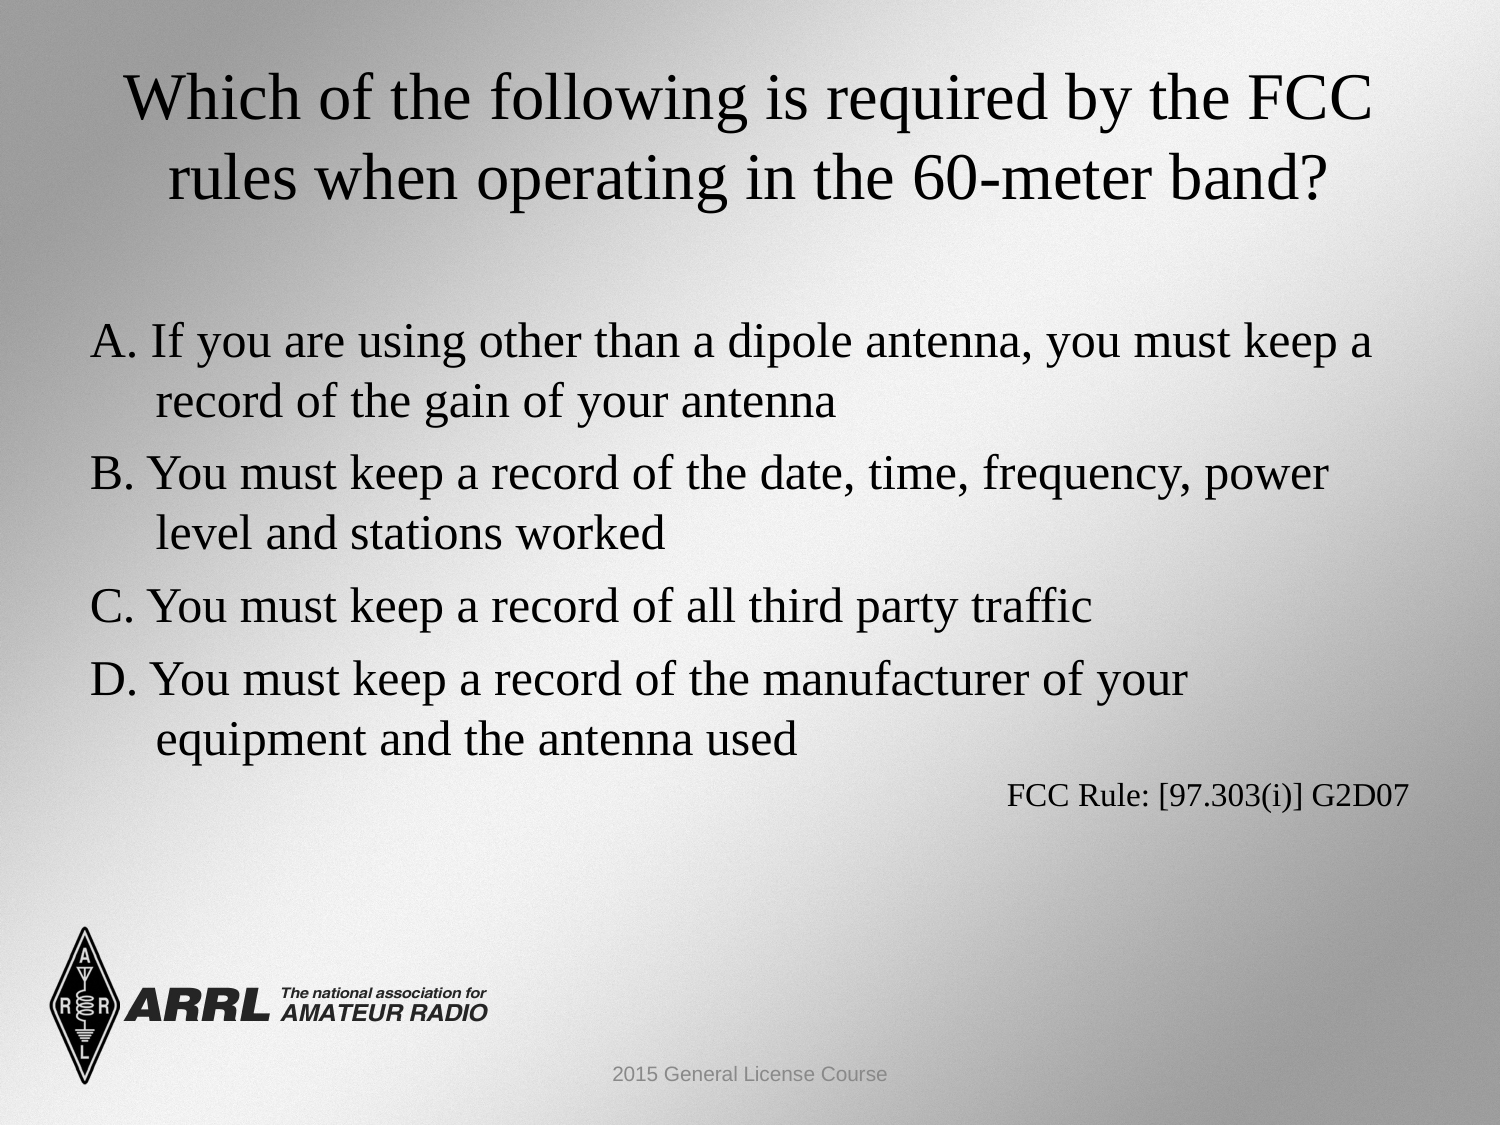

# Which of the following is required by the FCC rules when operating in the 60-meter band?
A. If you are using other than a dipole antenna, you must keep a record of the gain of your antenna
B. You must keep a record of the date, time, frequency, power level and stations worked
C. You must keep a record of all third party traffic
D. You must keep a record of the manufacturer of your equipment and the antenna used
FCC Rule: [97.303(i)] G2D07
2015 General License Course